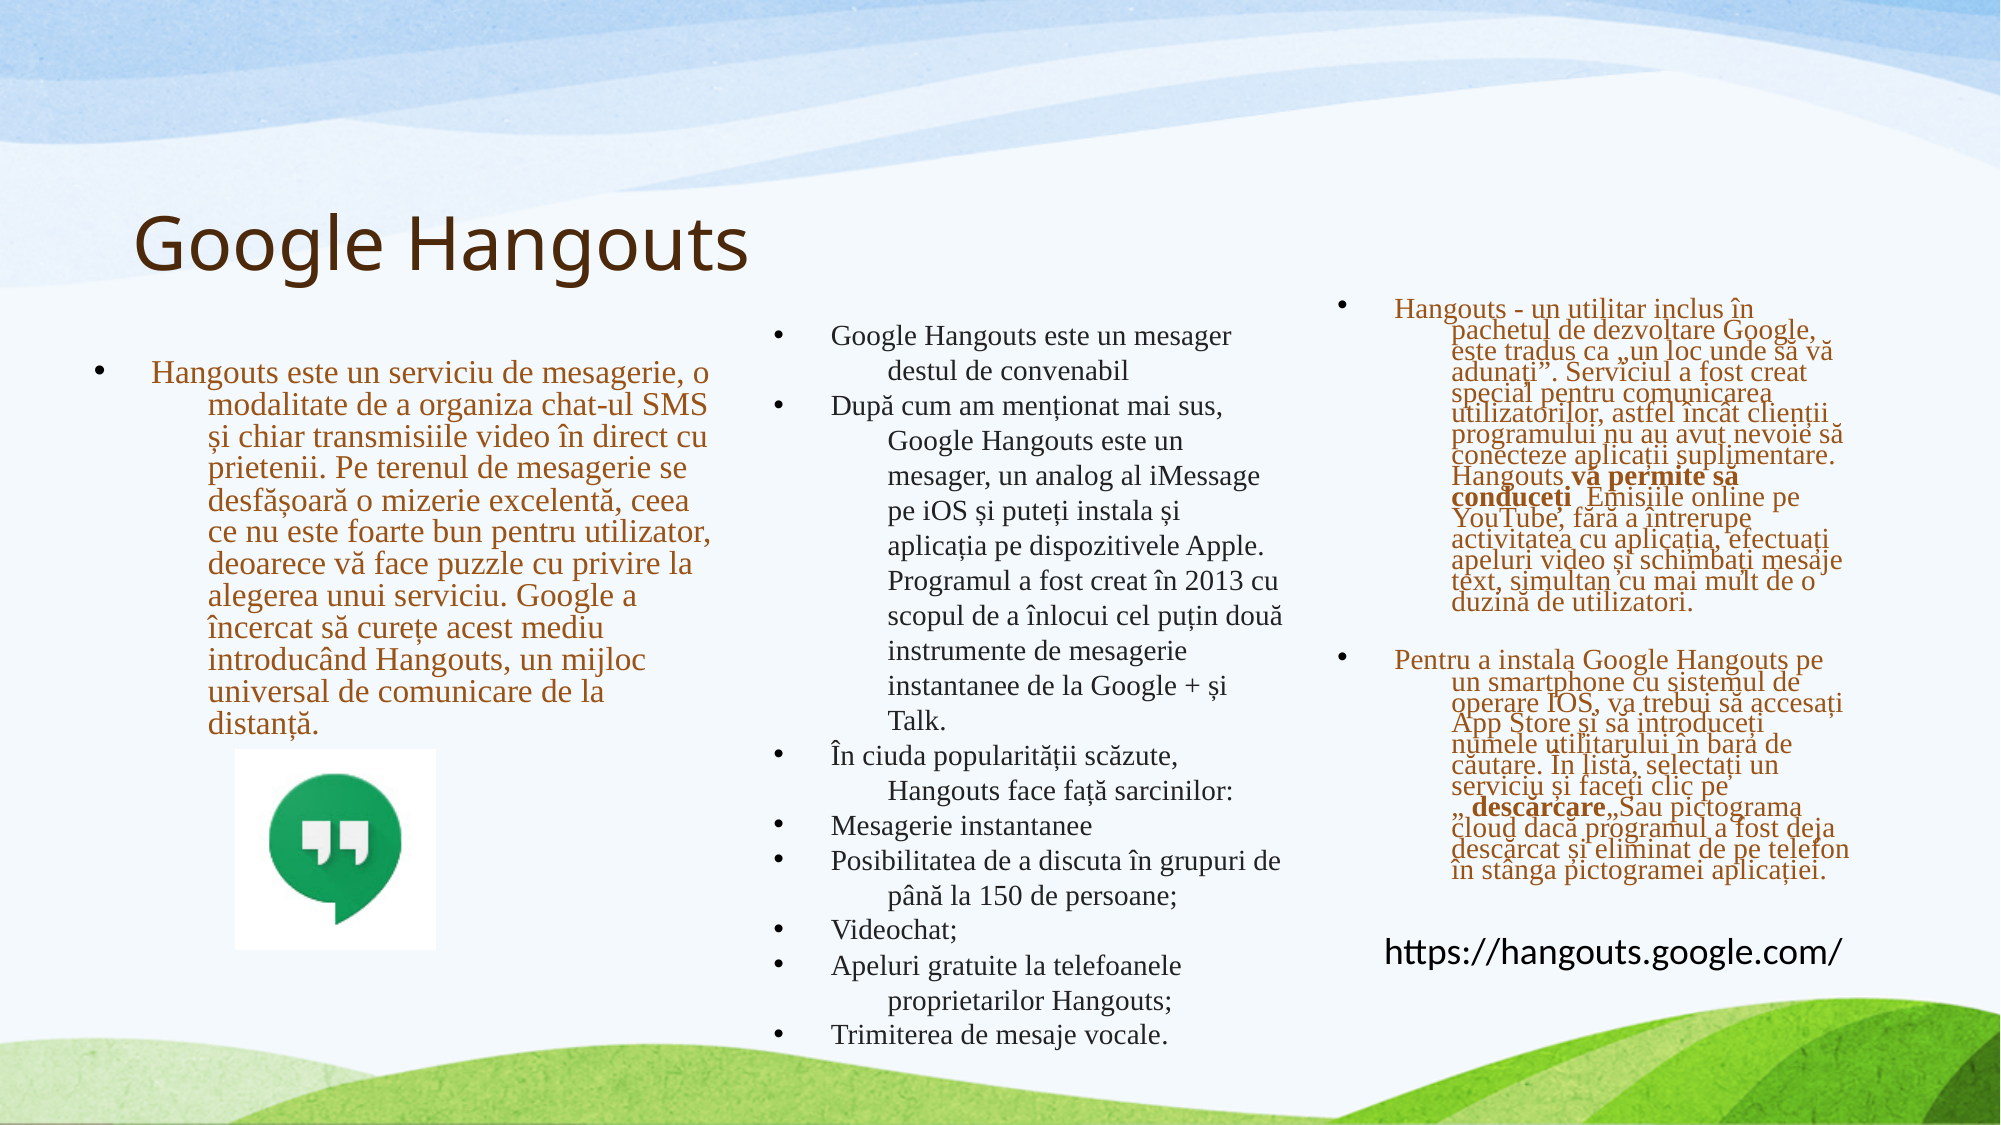

# Google Hangouts
Hangouts - un utilitar inclus în pachetul de dezvoltare Google, este tradus ca „un loc unde să vă adunați”. Serviciul a fost creat special pentru comunicarea utilizatorilor, astfel încât clienții programului nu au avut nevoie să conecteze aplicații suplimentare. Hangouts vă permite să conduceți  Emisiile online pe YouTube, fără a întrerupe activitatea cu aplicația, efectuați apeluri video și schimbați mesaje text, simultan cu mai mult de o duzină de utilizatori.
Pentru a instala Google Hangouts pe un smartphone cu sistemul de operare IOS, va trebui să accesați App Store și să introduceți numele utilitarului în bara de căutare. În listă, selectați un serviciu și faceți clic pe „ descărcare„Sau pictograma cloud dacă programul a fost deja descărcat și eliminat de pe telefon în stânga pictogramei aplicației.
Google Hangouts este un mesager destul de convenabil
După cum am menționat mai sus, Google Hangouts este un mesager, un analog al iMessage pe iOS și puteți instala și aplicația pe dispozitivele Apple. Programul a fost creat în 2013 cu scopul de a înlocui cel puțin două instrumente de mesagerie instantanee de la Google + și Talk.
În ciuda popularității scăzute, Hangouts face față sarcinilor:
Mesagerie instantanee
Posibilitatea de a discuta în grupuri de până la 150 de persoane;
Videochat;
Apeluri gratuite la telefoanele proprietarilor Hangouts;
Trimiterea de mesaje vocale.
Hangouts este un serviciu de mesagerie, o modalitate de a organiza chat-ul SMS și chiar transmisiile video în direct cu prietenii. Pe terenul de mesagerie se desfășoară o mizerie excelentă, ceea ce nu este foarte bun pentru utilizator, deoarece vă face puzzle cu privire la alegerea unui serviciu. Google a încercat să curețe acest mediu introducând Hangouts, un mijloc universal de comunicare de la distanță.
https://hangouts.google.com/